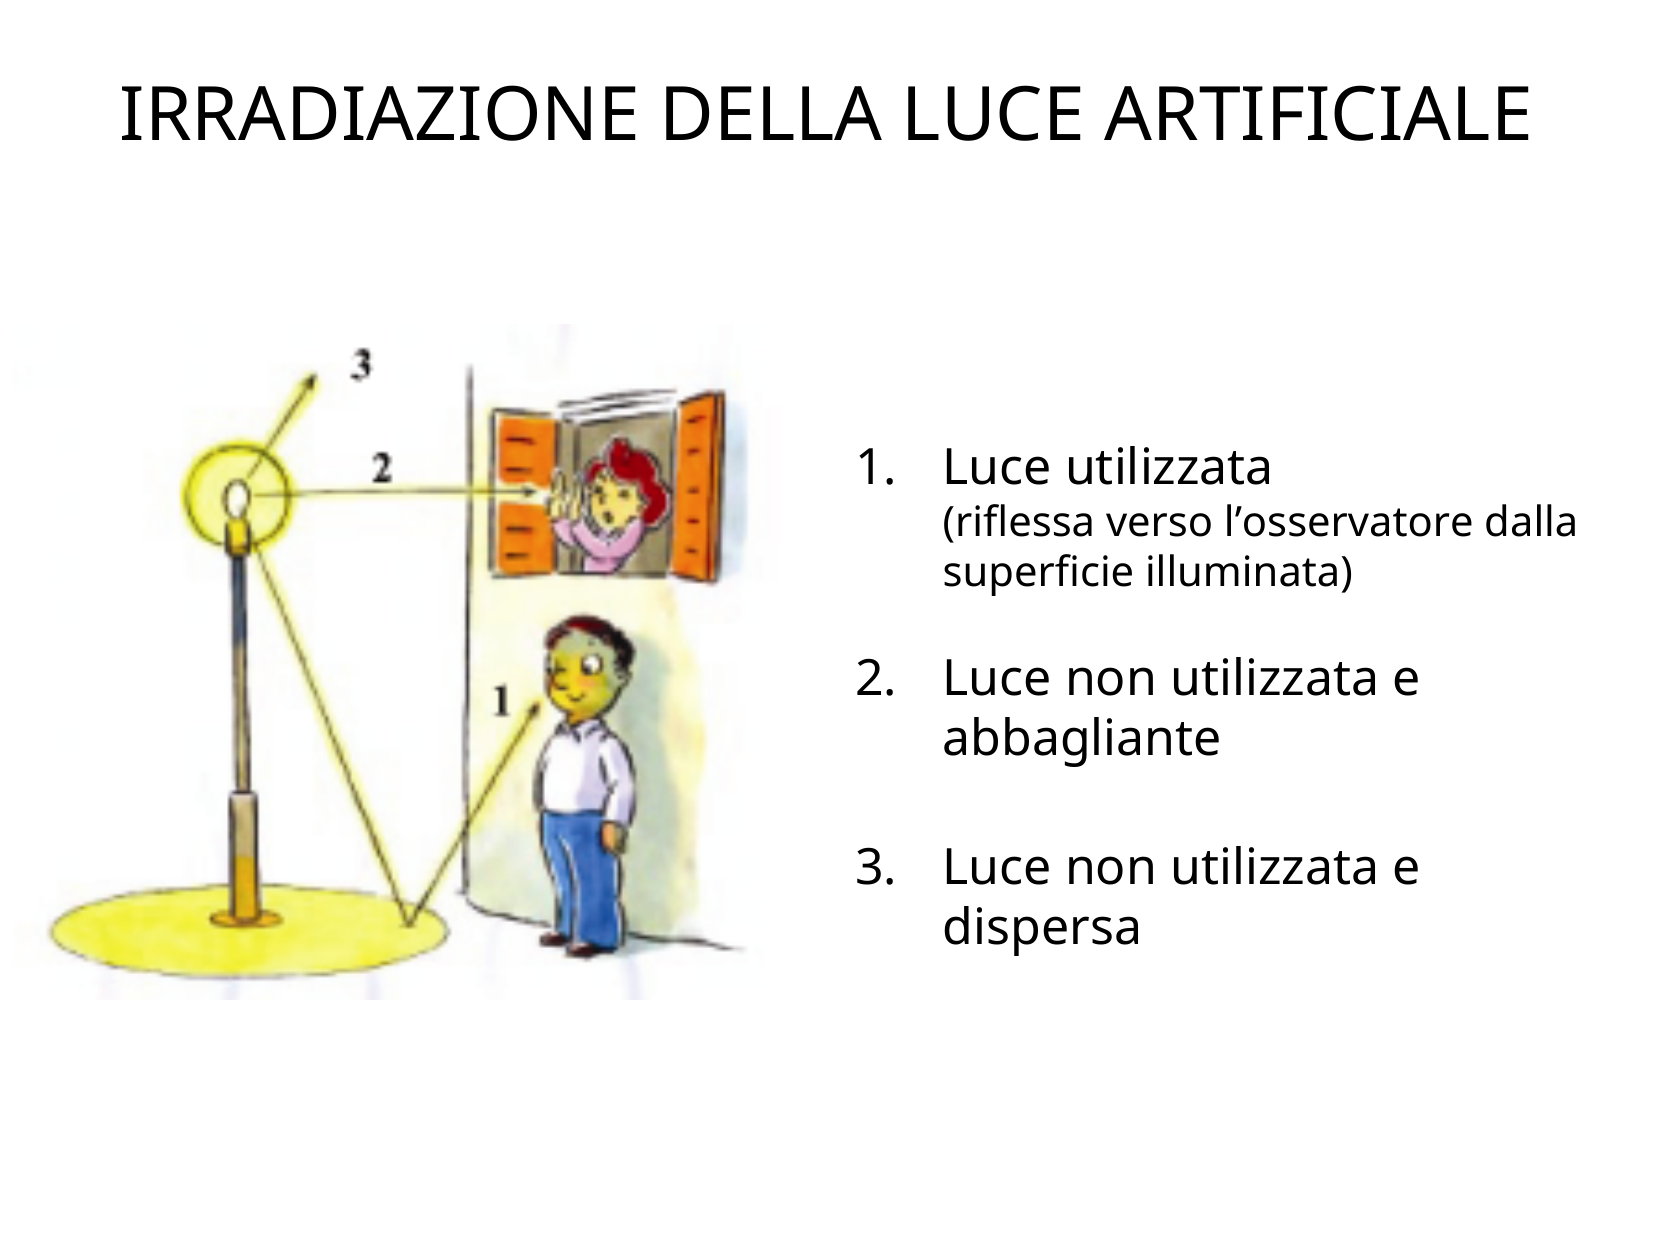

# IRRADIAZIONE DELLA LUCE ARTIFICIALE
Luce utilizzata
	(riflessa verso l’osservatore dalla superficie illuminata)
Luce non utilizzata e abbagliante
Luce non utilizzata e dispersa